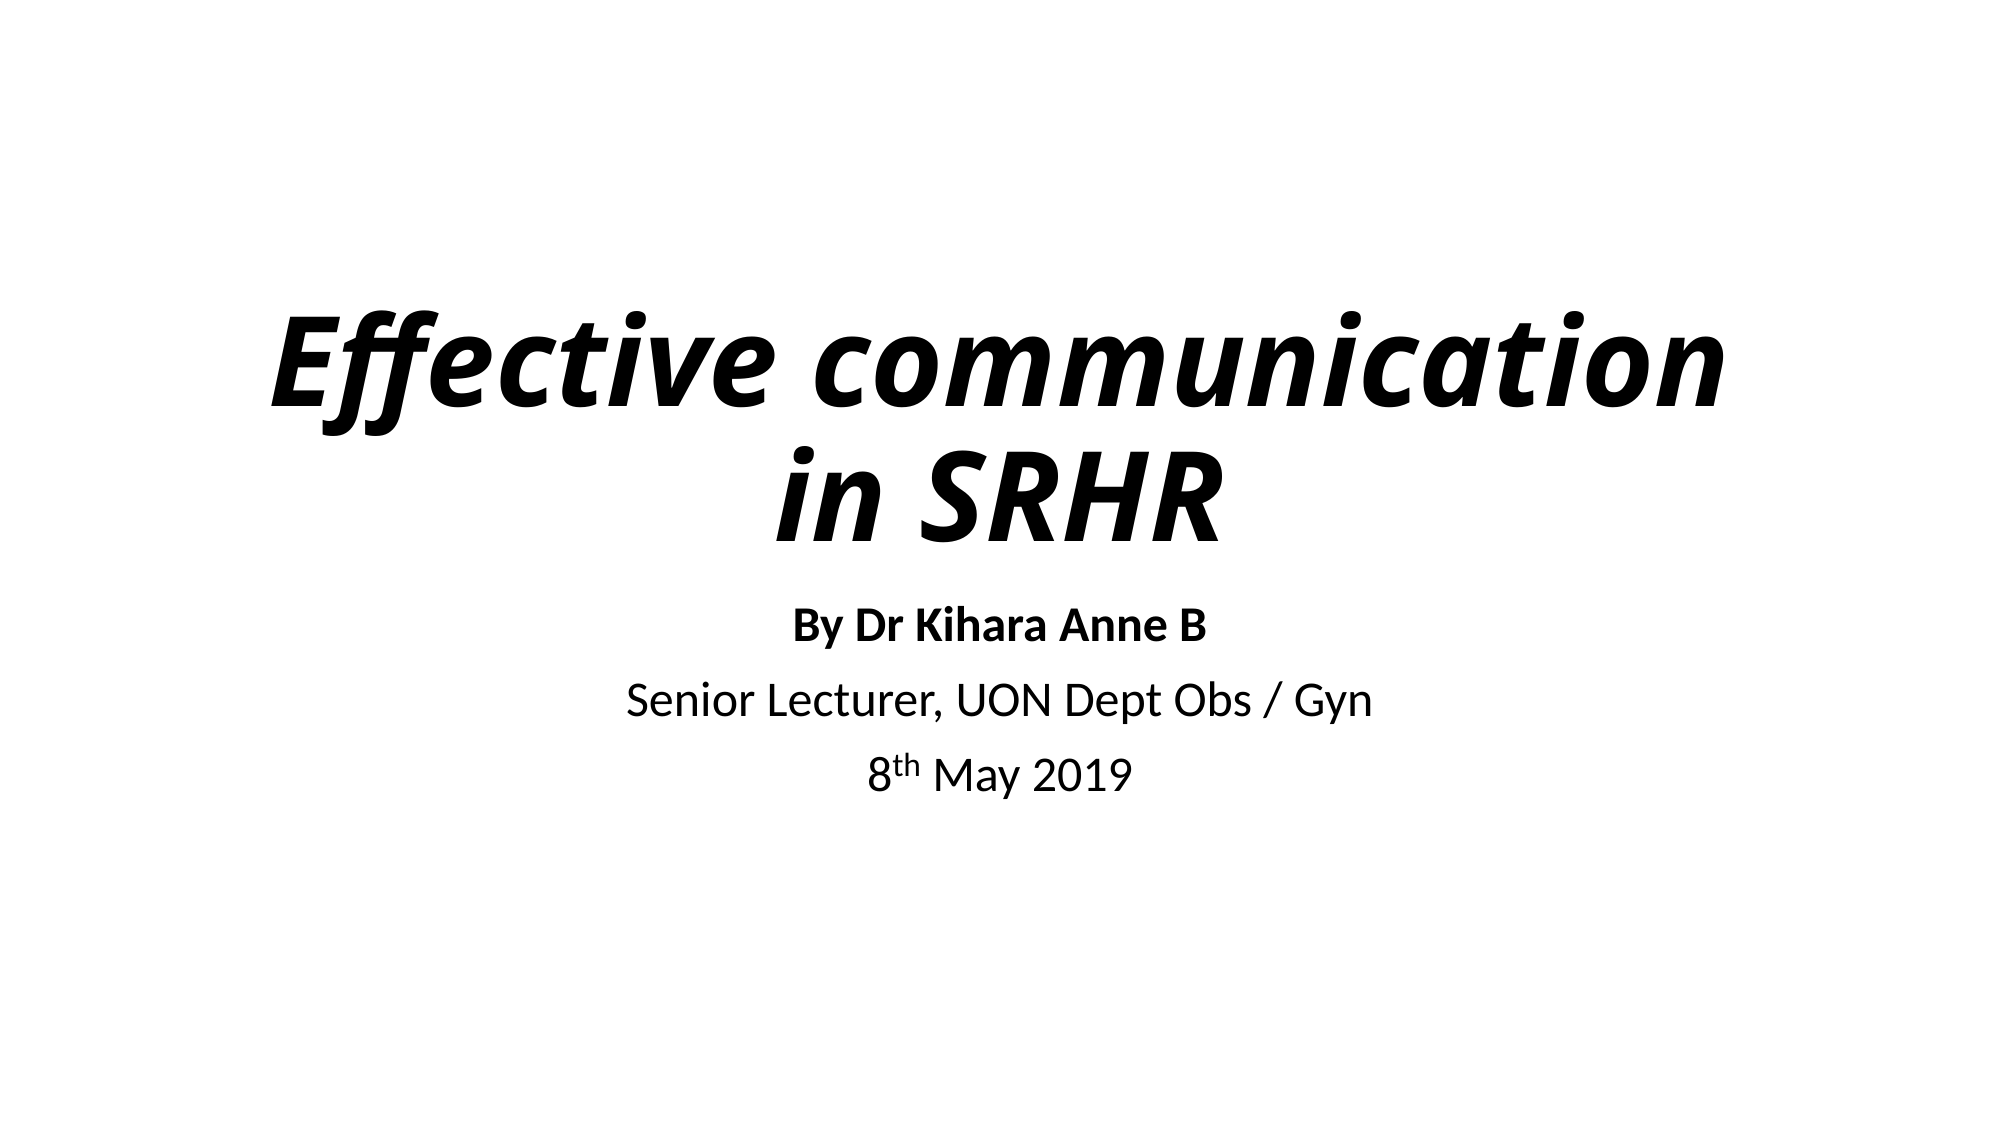

# Effective communication in SRHR
By Dr Kihara Anne B
Senior Lecturer, UON Dept Obs / Gyn
8th May 2019